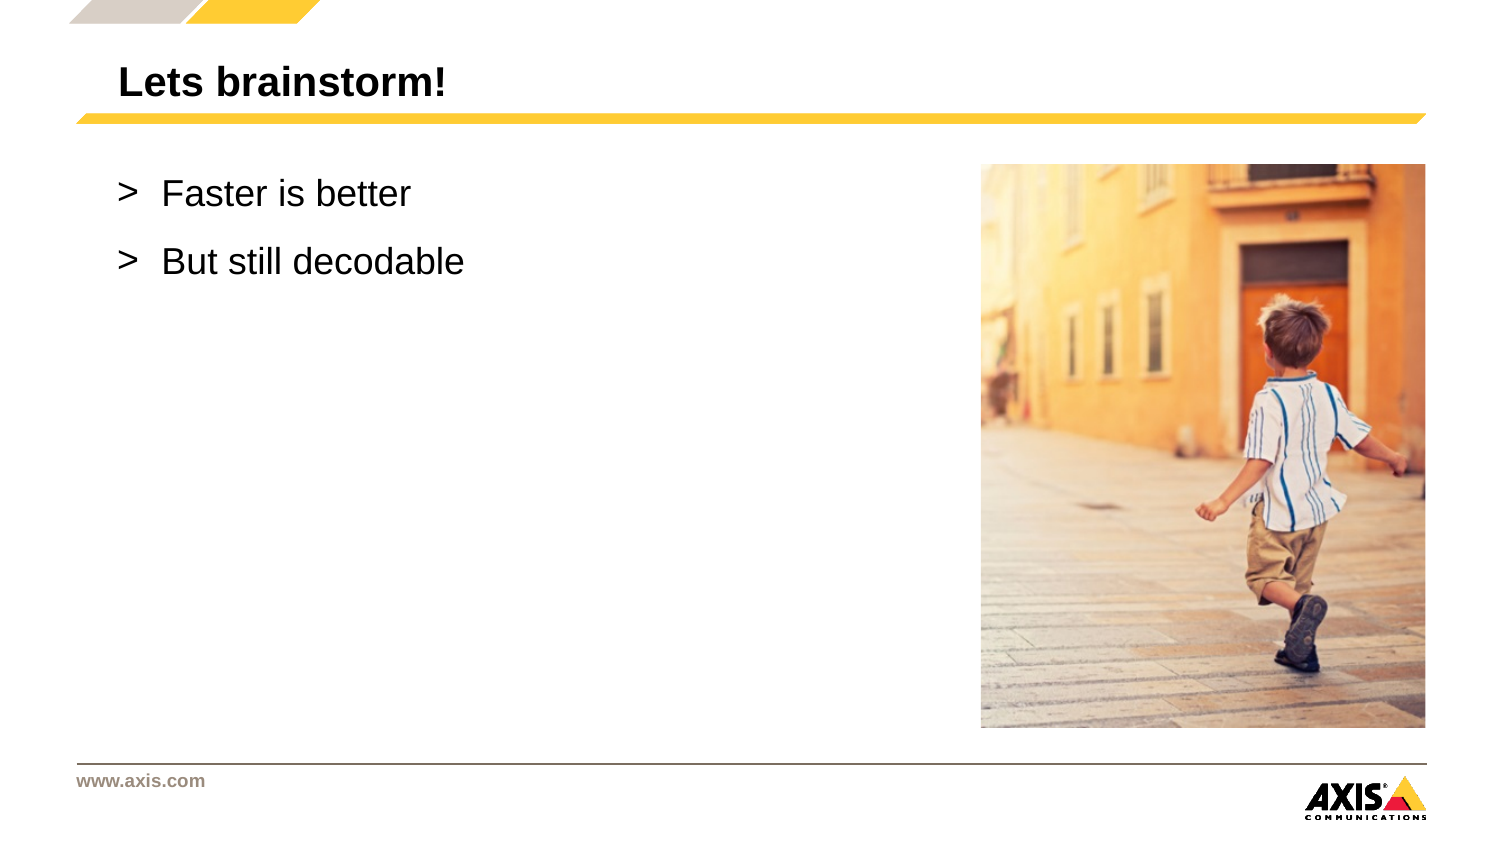

# Lets brainstorm!
Faster is better
But still decodable